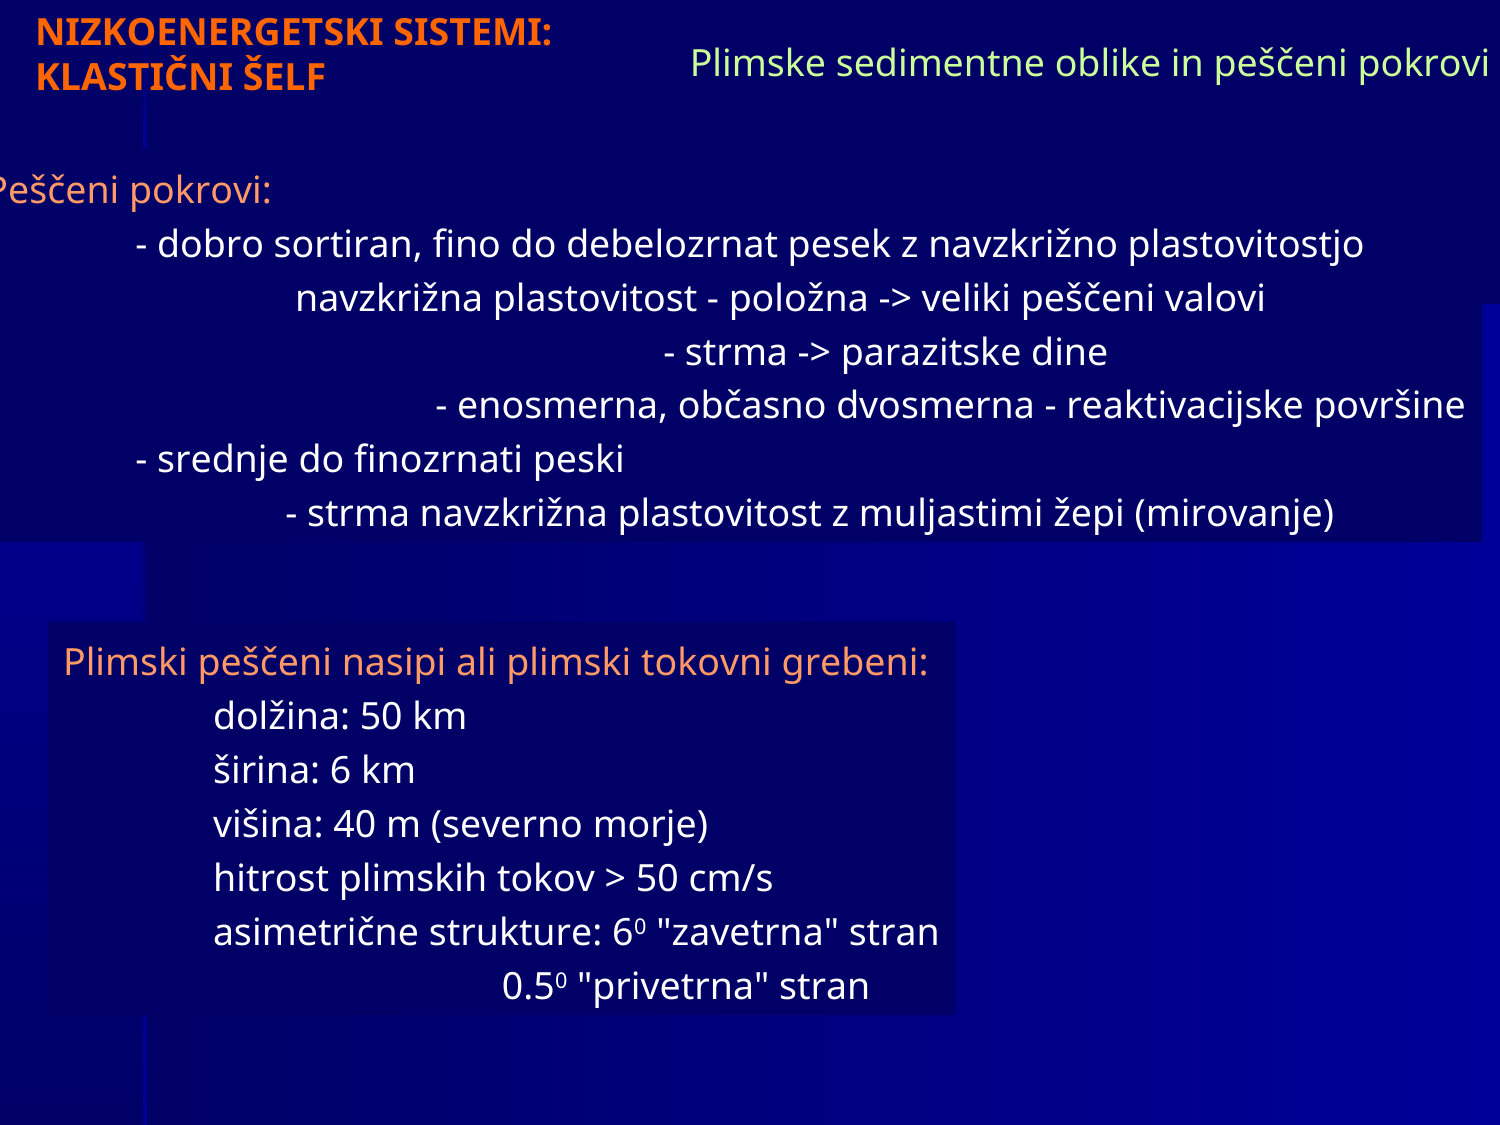

NIZKOENERGETSKI SISTEMI:
KLASTIČNI ŠELF
Plimske sedimentne oblike in peščeni pokrovi
Peščeni pokrovi:
	- dobro sortiran, fino do debelozrnat pesek z navzkrižno plastovitostjo
		 navzkrižna plastovitost - položna -> veliki peščeni valovi
				 - strma -> parazitske dine
			- enosmerna, občasno dvosmerna - reaktivacijske površine
	- srednje do finozrnati peski
		- strma navzkrižna plastovitost z muljastimi žepi (mirovanje)
Plimski peščeni nasipi ali plimski tokovni grebeni:
	dolžina: 50 km
	širina: 6 km
	višina: 40 m (severno morje)
	hitrost plimskih tokov > 50 cm/s
	asimetrične strukture: 60 "zavetrna" stran
 0.50 "privetrna" stran